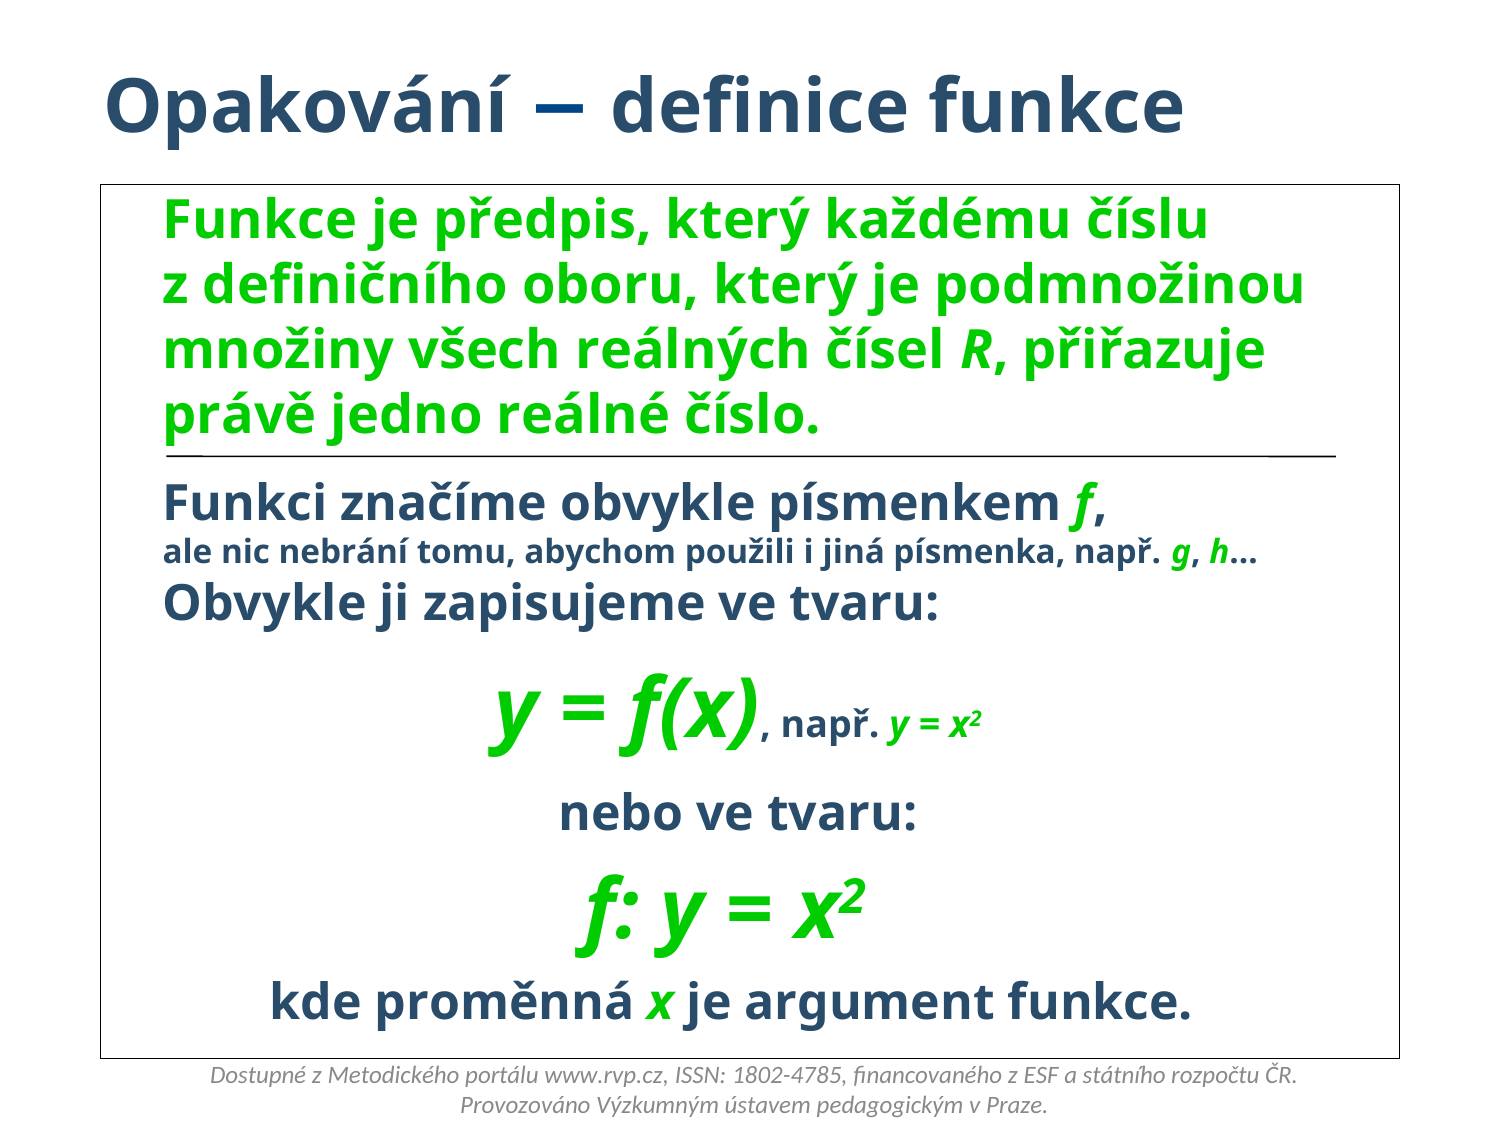

# Opakování − definice funkce
Funkce je předpis, který každému číslu z definičního oboru, který je podmnožinou množiny všech reálných čísel R, přiřazuje
právě jedno reálné číslo.
Funkci značíme obvykle písmenkem f,
ale nic nebrání tomu, abychom použili i jiná písmenka, např. g, h…
Obvykle ji zapisujeme ve tvaru:
y = f(x), např. y = x2
nebo ve tvaru:
f: y = x2
kde proměnná x je argument funkce.